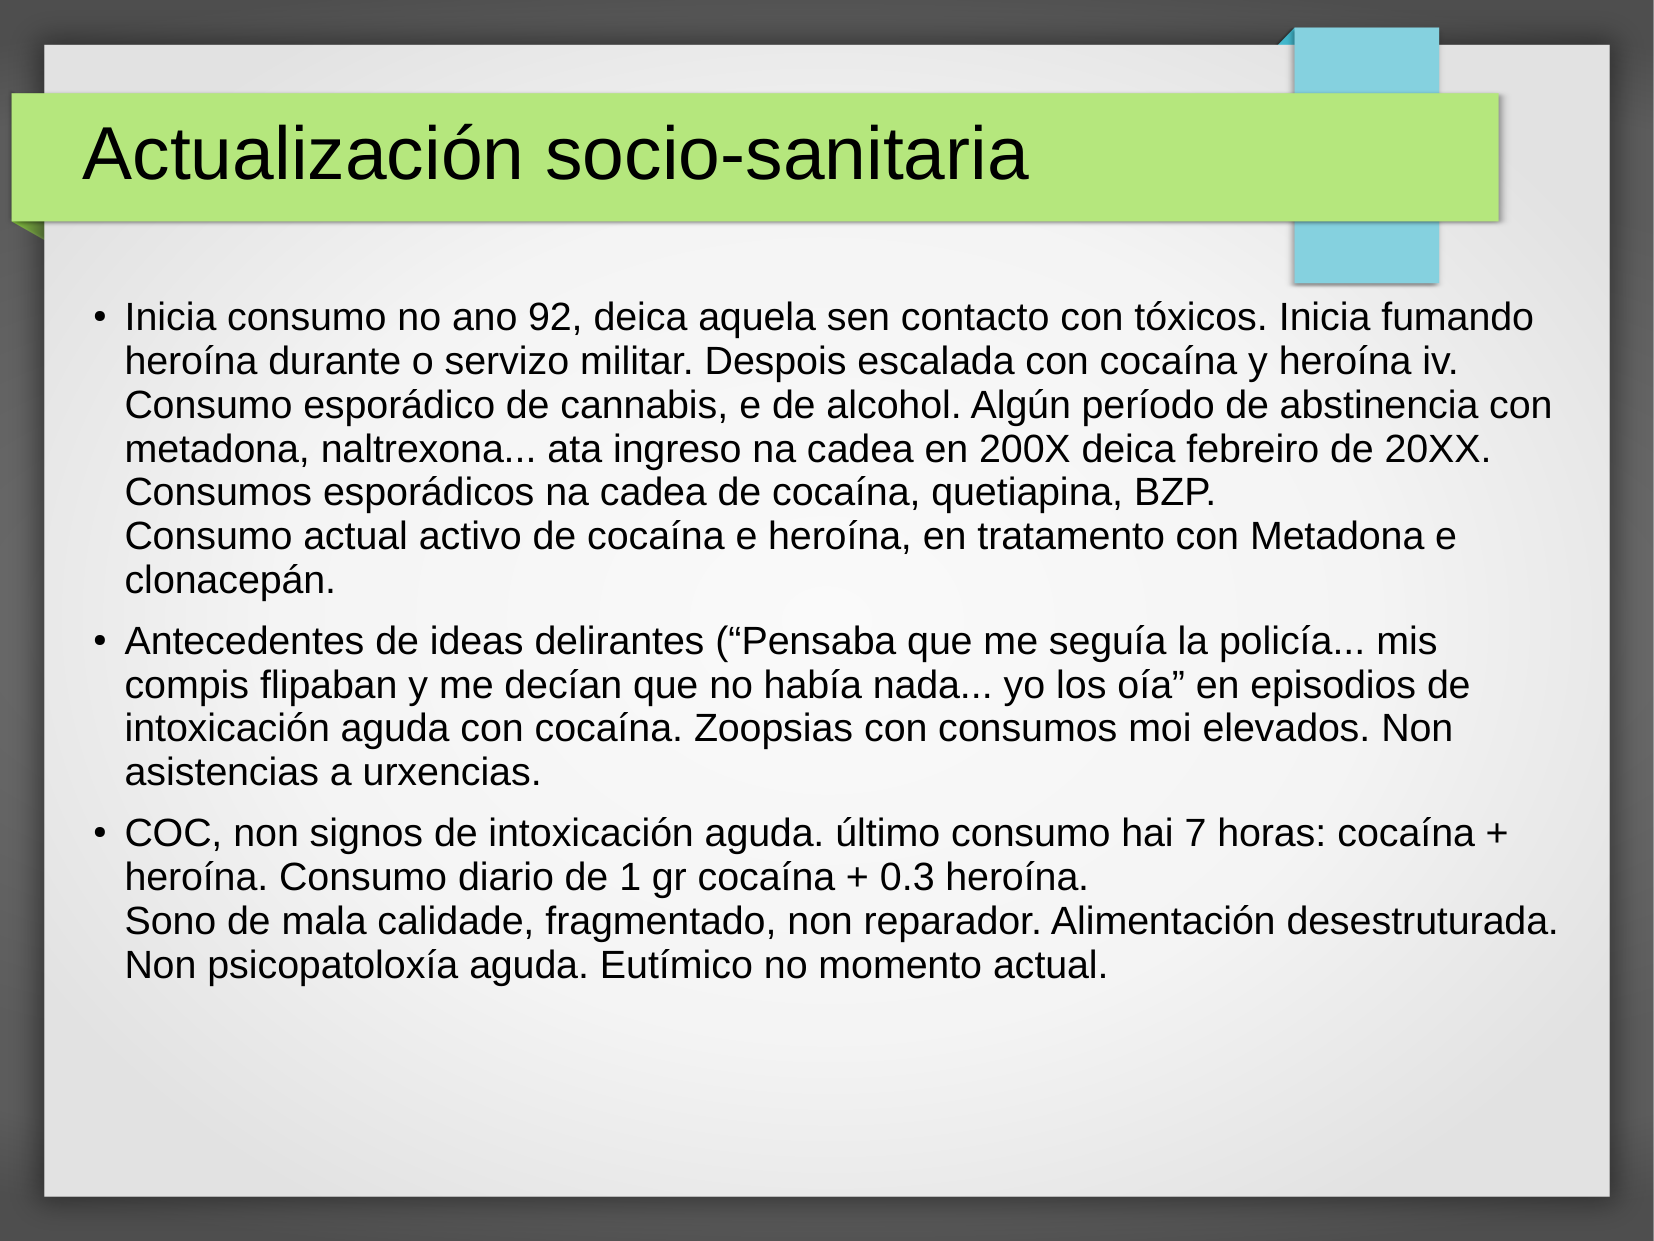

# Actualización socio-sanitaria
Inicia consumo no ano 92, deica aquela sen contacto con tóxicos. Inicia fumando heroína durante o servizo militar. Despois escalada con cocaína y heroína iv.
Consumo esporádico de cannabis, e de alcohol. Algún período de abstinencia con metadona, naltrexona... ata ingreso na cadea en 200X deica febreiro de 20XX. Consumos esporádicos na cadea de cocaína, quetiapina, BZP.
Consumo actual activo de cocaína e heroína, en tratamento con Metadona e clonacepán.
Antecedentes de ideas delirantes (“Pensaba que me seguía la policía... mis compis flipaban y me decían que no había nada... yo los oía” en episodios de intoxicación aguda con cocaína. Zoopsias con consumos moi elevados. Non asistencias a urxencias.
COC, non signos de intoxicación aguda. último consumo hai 7 horas: cocaína + heroína. Consumo diario de 1 gr cocaína + 0.3 heroína.
Sono de mala calidade, fragmentado, non reparador. Alimentación desestruturada.
Non psicopatoloxía aguda. Eutímico no momento actual.